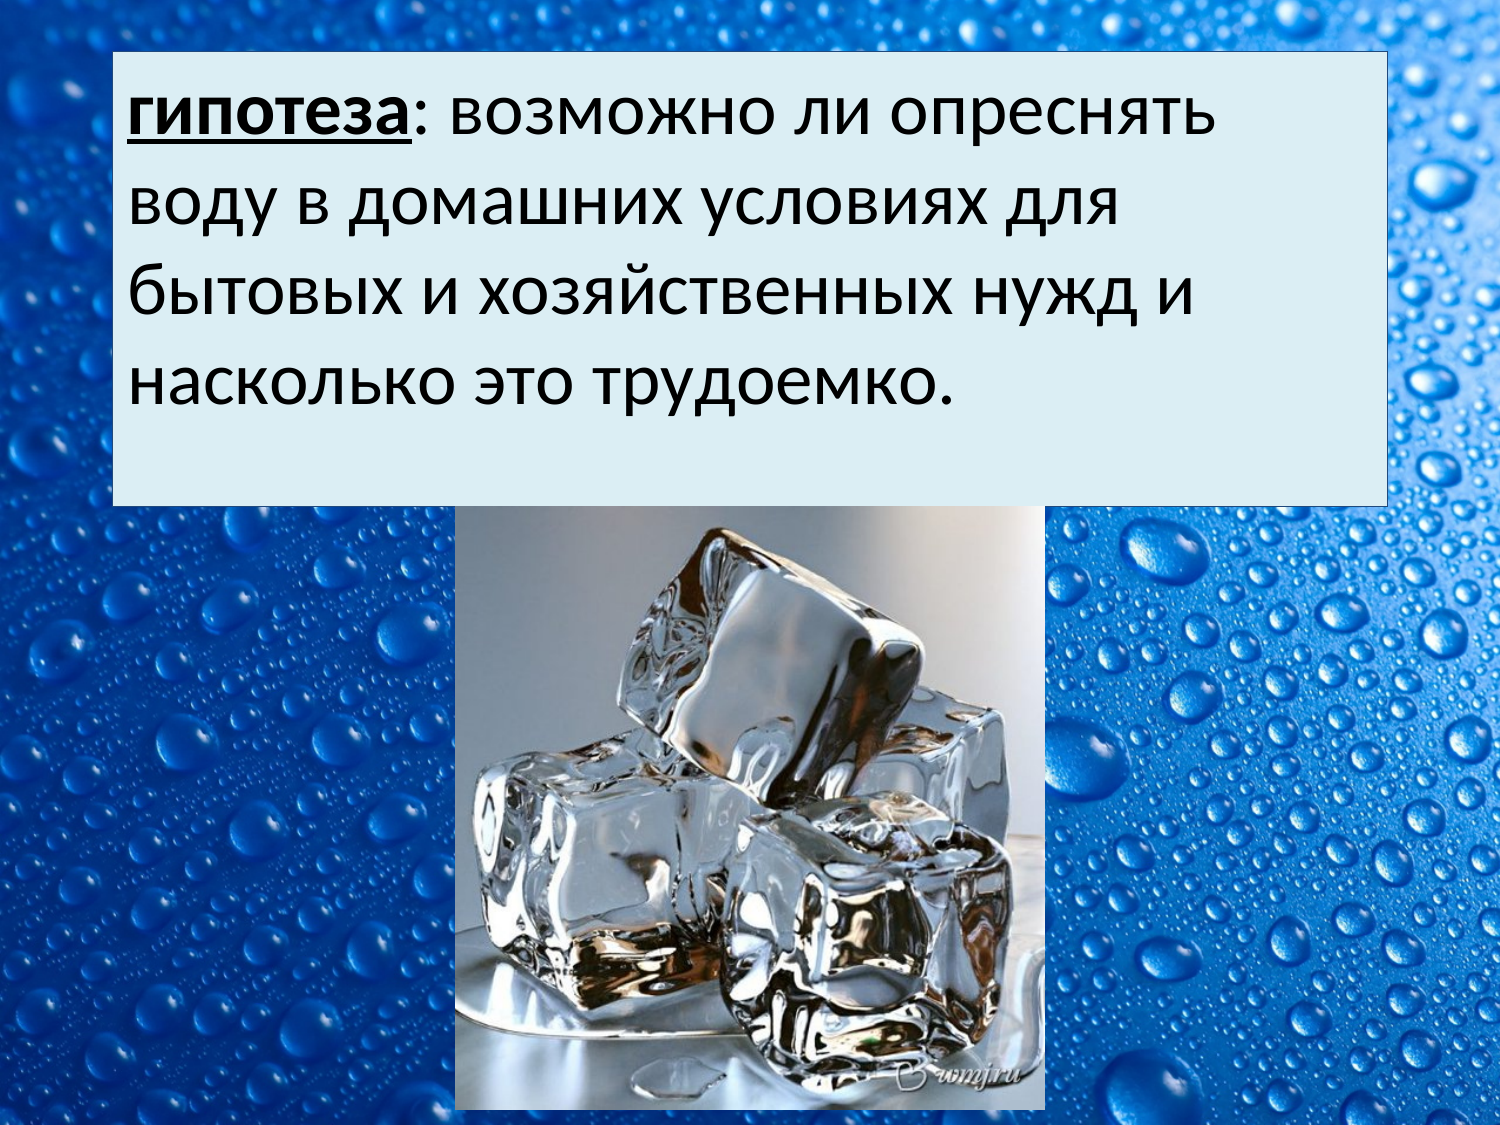

гипотеза: возможно ли опреснять воду в домашних условиях для бытовых и хозяйственных нужд и насколько это трудоемко.